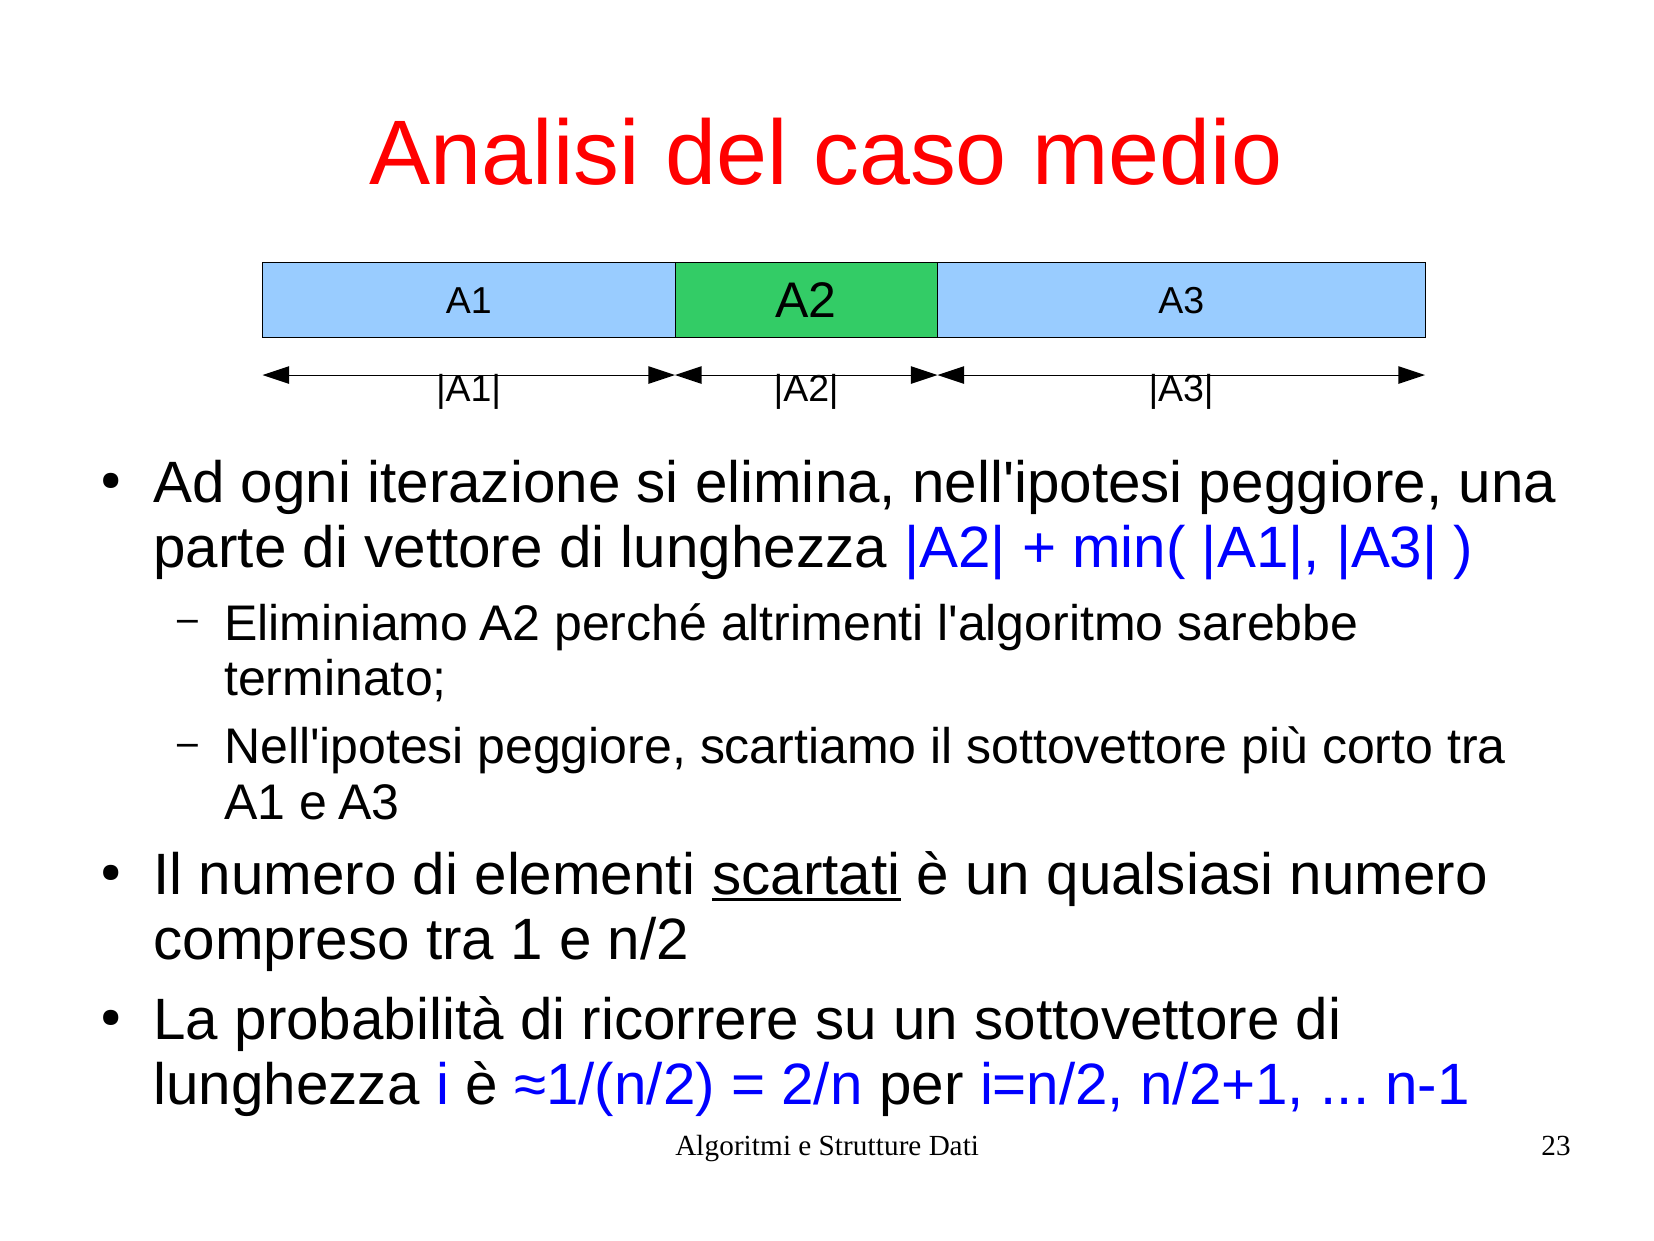

# Analisi del caso medio
A1
A2
A3
|A1|
|A2|
|A3|
Ad ogni iterazione si elimina, nell'ipotesi peggiore, una parte di vettore di lunghezza |A2| + min( |A1|, |A3| )
Eliminiamo A2 perché altrimenti l'algoritmo sarebbe terminato;
Nell'ipotesi peggiore, scartiamo il sottovettore più corto tra A1 e A3
Il numero di elementi scartati è un qualsiasi numero compreso tra 1 e n/2
La probabilità di ricorrere su un sottovettore di lunghezza i è ≈1/(n/2) = 2/n per i=n/2, n/2+1, ... n-1
Algoritmi e Strutture Dati
23